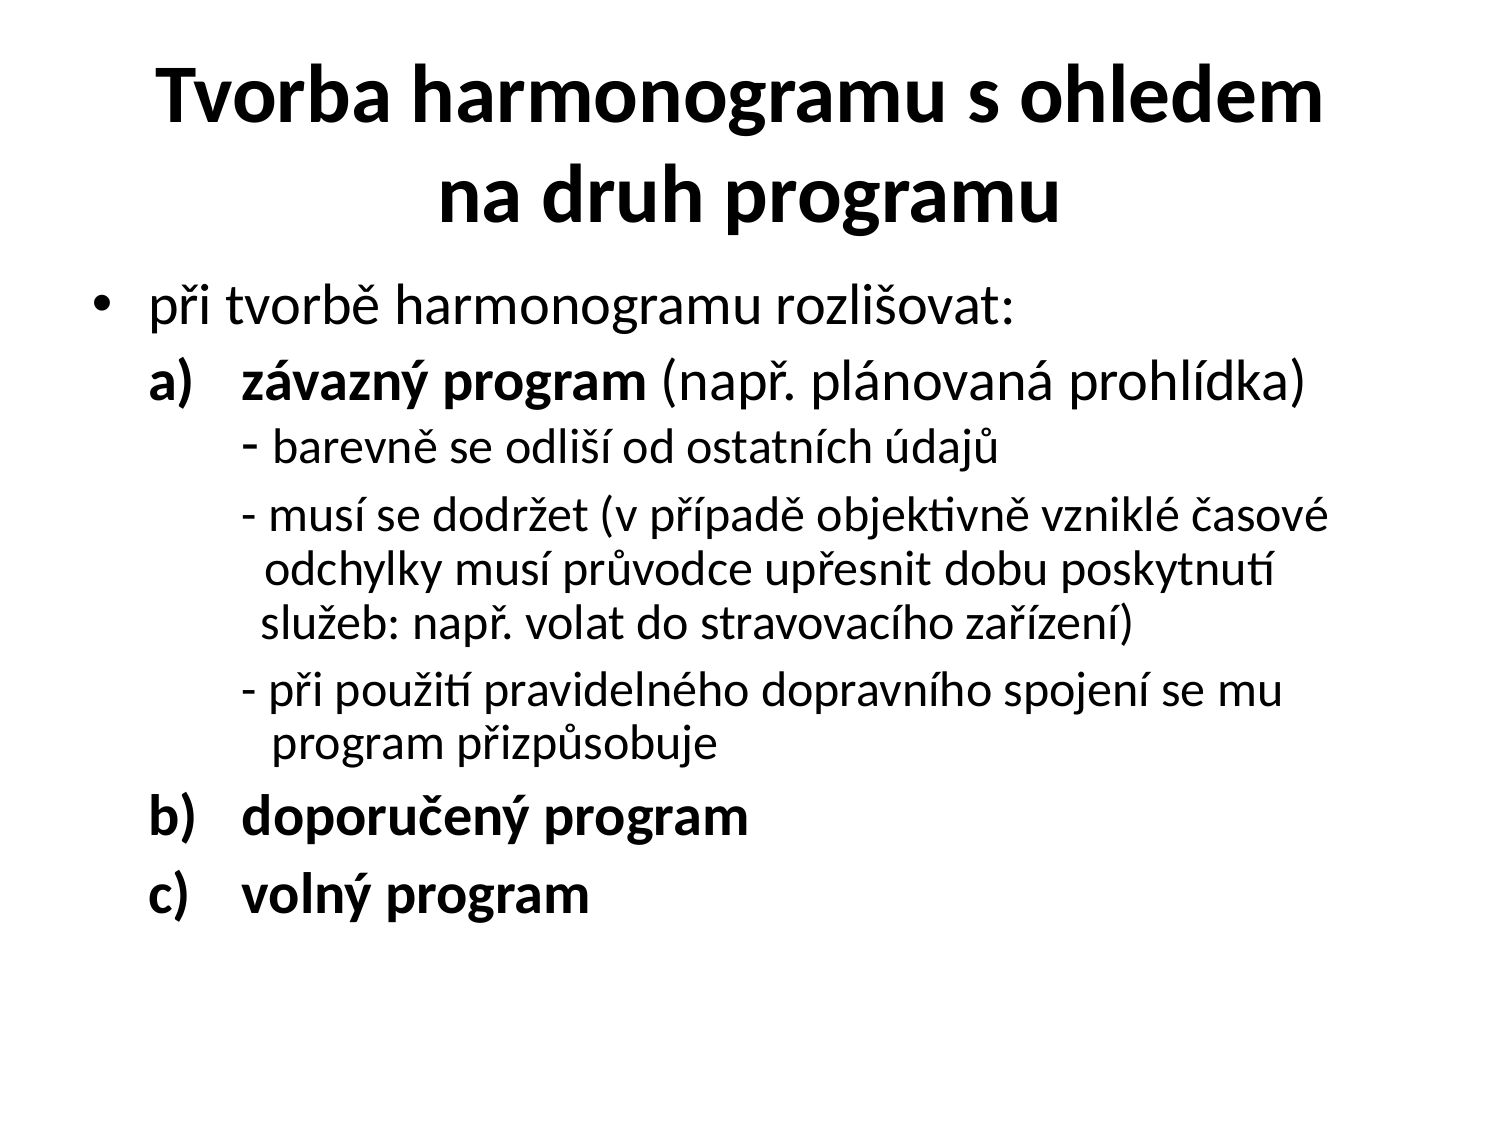

# Tvorba harmonogramu s ohledem na druh programu
při tvorbě harmonogramu rozlišovat:
	a)	závazný program (např. plánovaná prohlídka) 	- barevně se odliší od ostatních údajů
		- musí se dodržet (v případě objektivně vzniklé časové 	 odchylky musí průvodce upřesnit dobu poskytnutí
 služeb: např. volat do stravovacího zařízení)
		- při použití pravidelného dopravního spojení se mu
 program přizpůsobuje
	b)	doporučený program
	c)	volný program